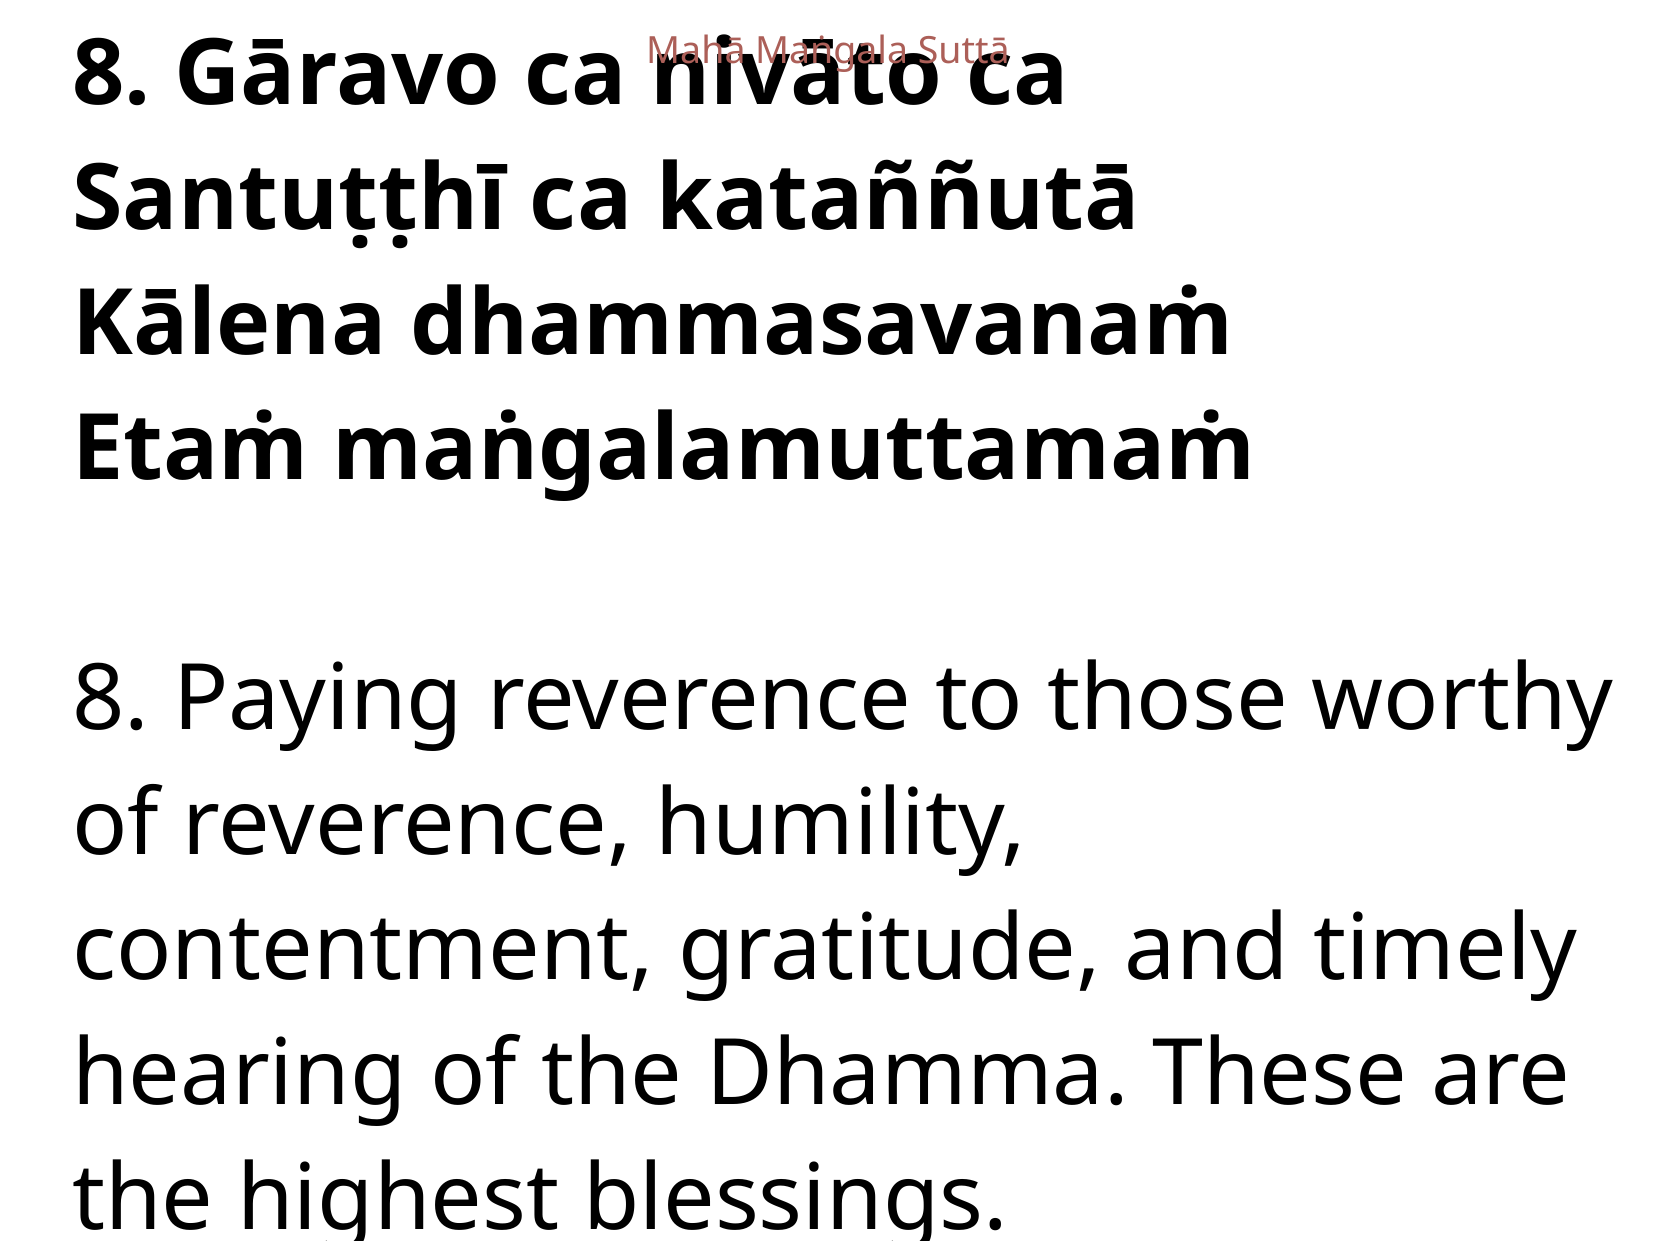

8. Gāravo ca nivāto ca
Santuṭṭhī ca kataññutā
Kālena dhammasavanaṁ
Etaṁ maṅgalamuttamaṁ
8. Paying reverence to those worthy of reverence, humility, contentment, gratitude, and timely hearing of the Dhamma. These are the highest blessings.
Mahā Maṅgala Suttā